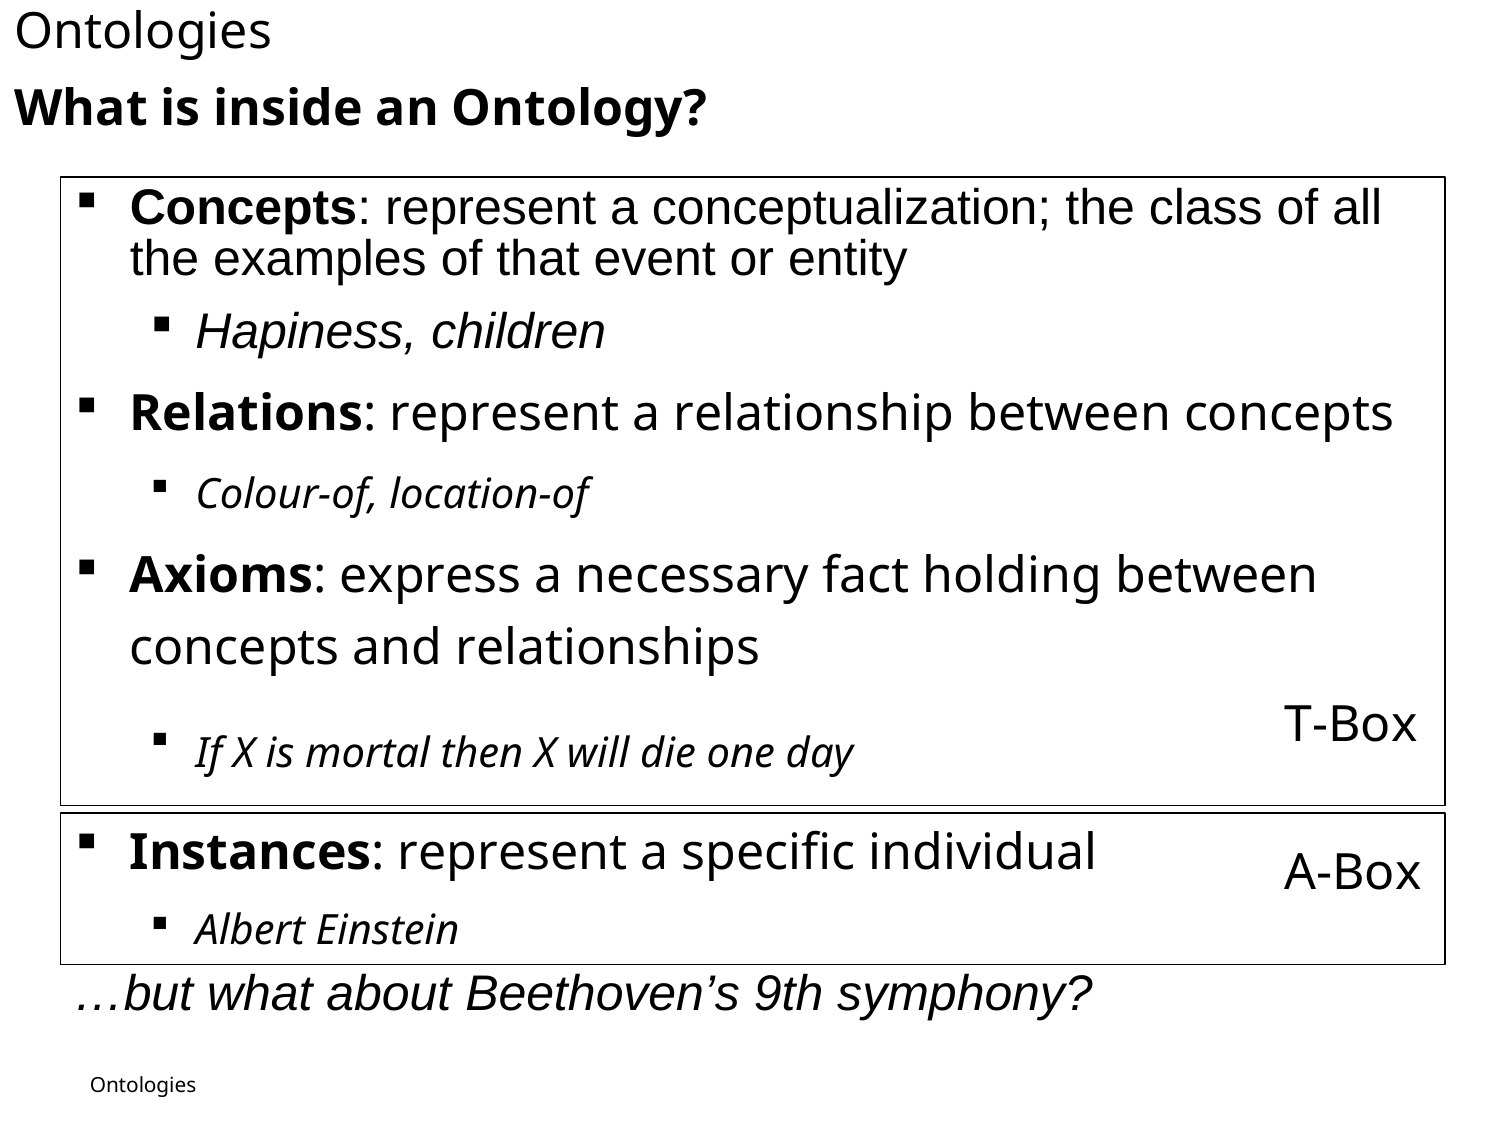

Ontologies
What is inside an Ontology?
# Concepts: represent a conceptualization; the class of all the examples of that event or entity
Hapiness, children
Relations: represent a relationship between concepts
Colour-of, location-of
Axioms: express a necessary fact holding between concepts and relationships
If X is mortal then X will die one day
T-Box
Instances: represent a specific individual
Albert Einstein
A-Box
…but what about Beethoven’s 9th symphony?